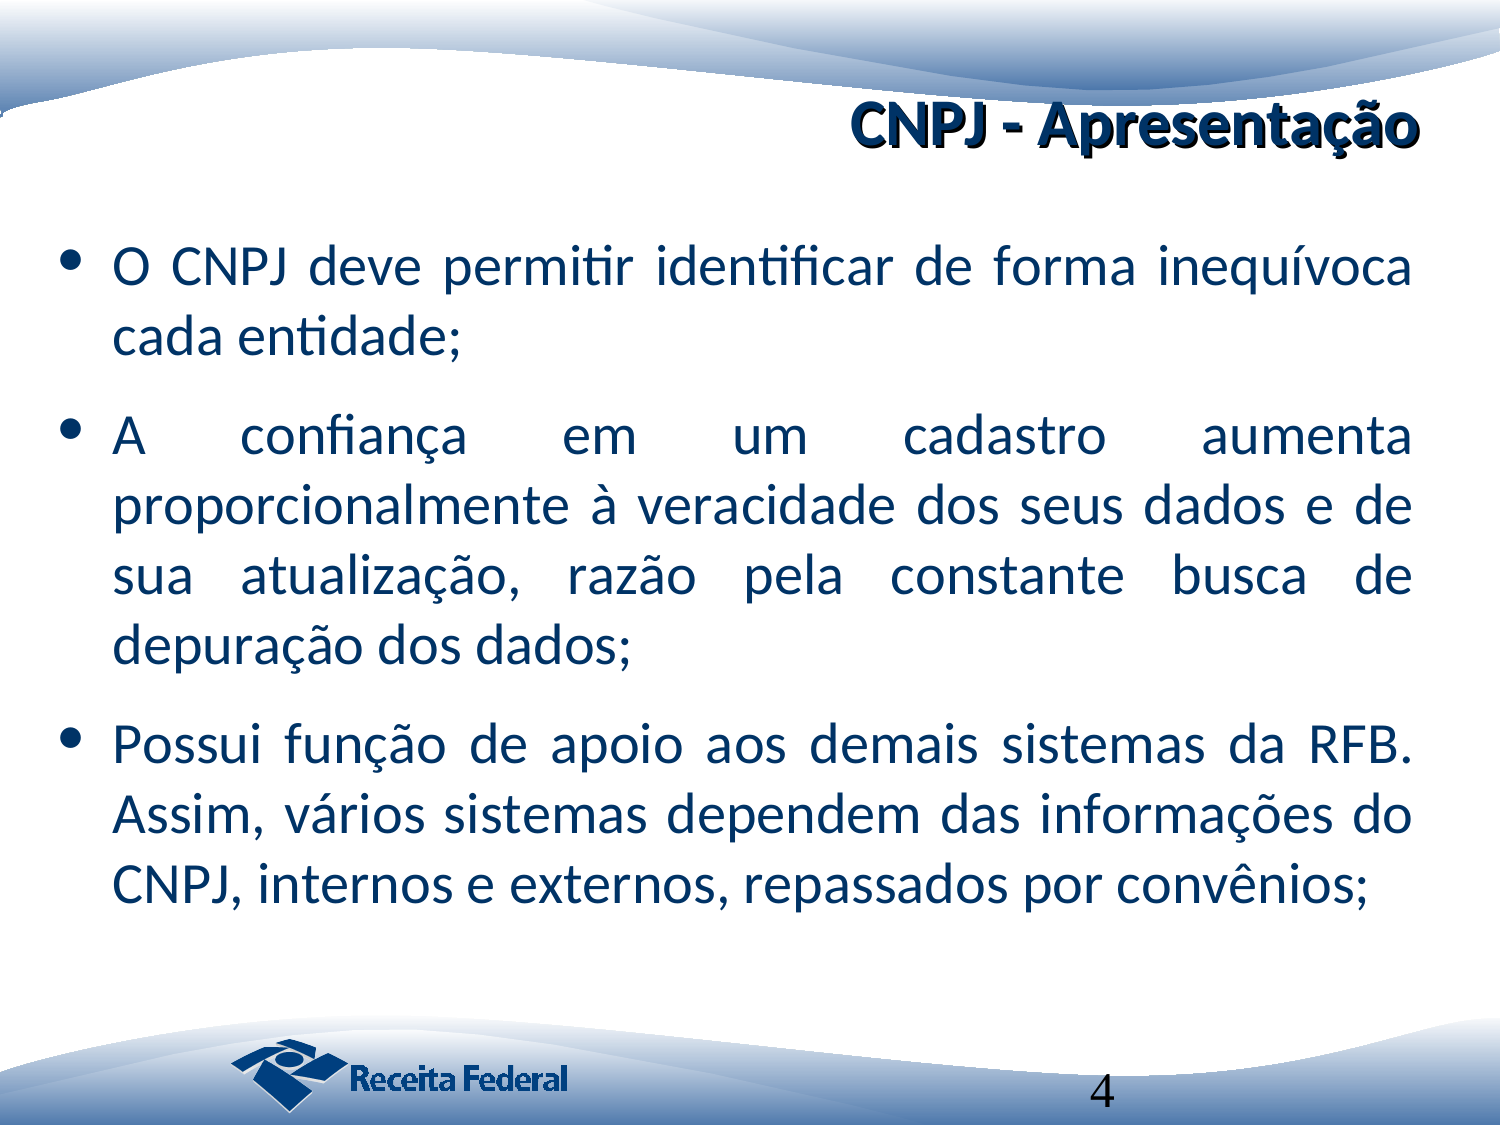

# CNPJ - Apresentação
O CNPJ deve permitir identificar de forma inequívoca cada entidade;
A confiança em um cadastro aumenta proporcionalmente à veracidade dos seus dados e de sua atualização, razão pela constante busca de depuração dos dados;
Possui função de apoio aos demais sistemas da RFB. Assim, vários sistemas dependem das informações do CNPJ, internos e externos, repassados por convênios;
4